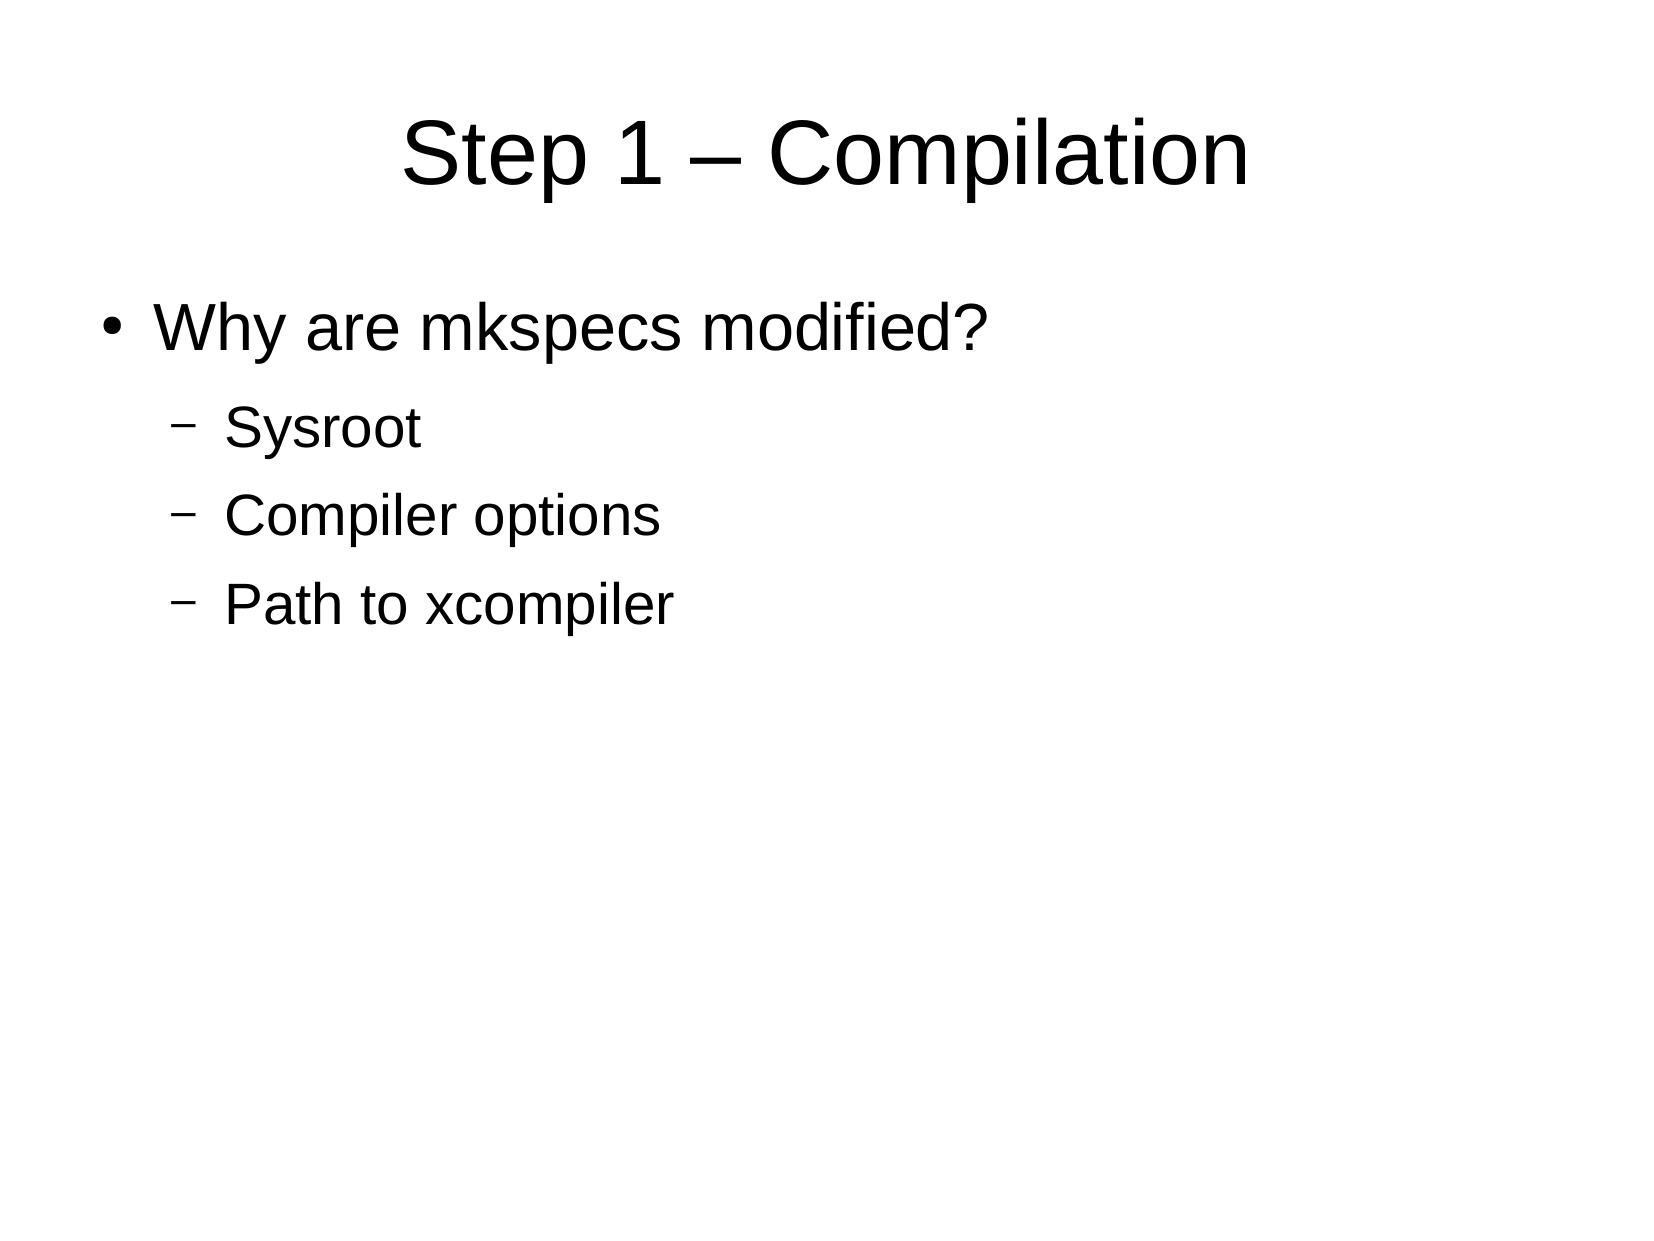

# Step 1 – Compilation
Why are mkspecs modified?
Sysroot
Compiler options
Path to xcompiler